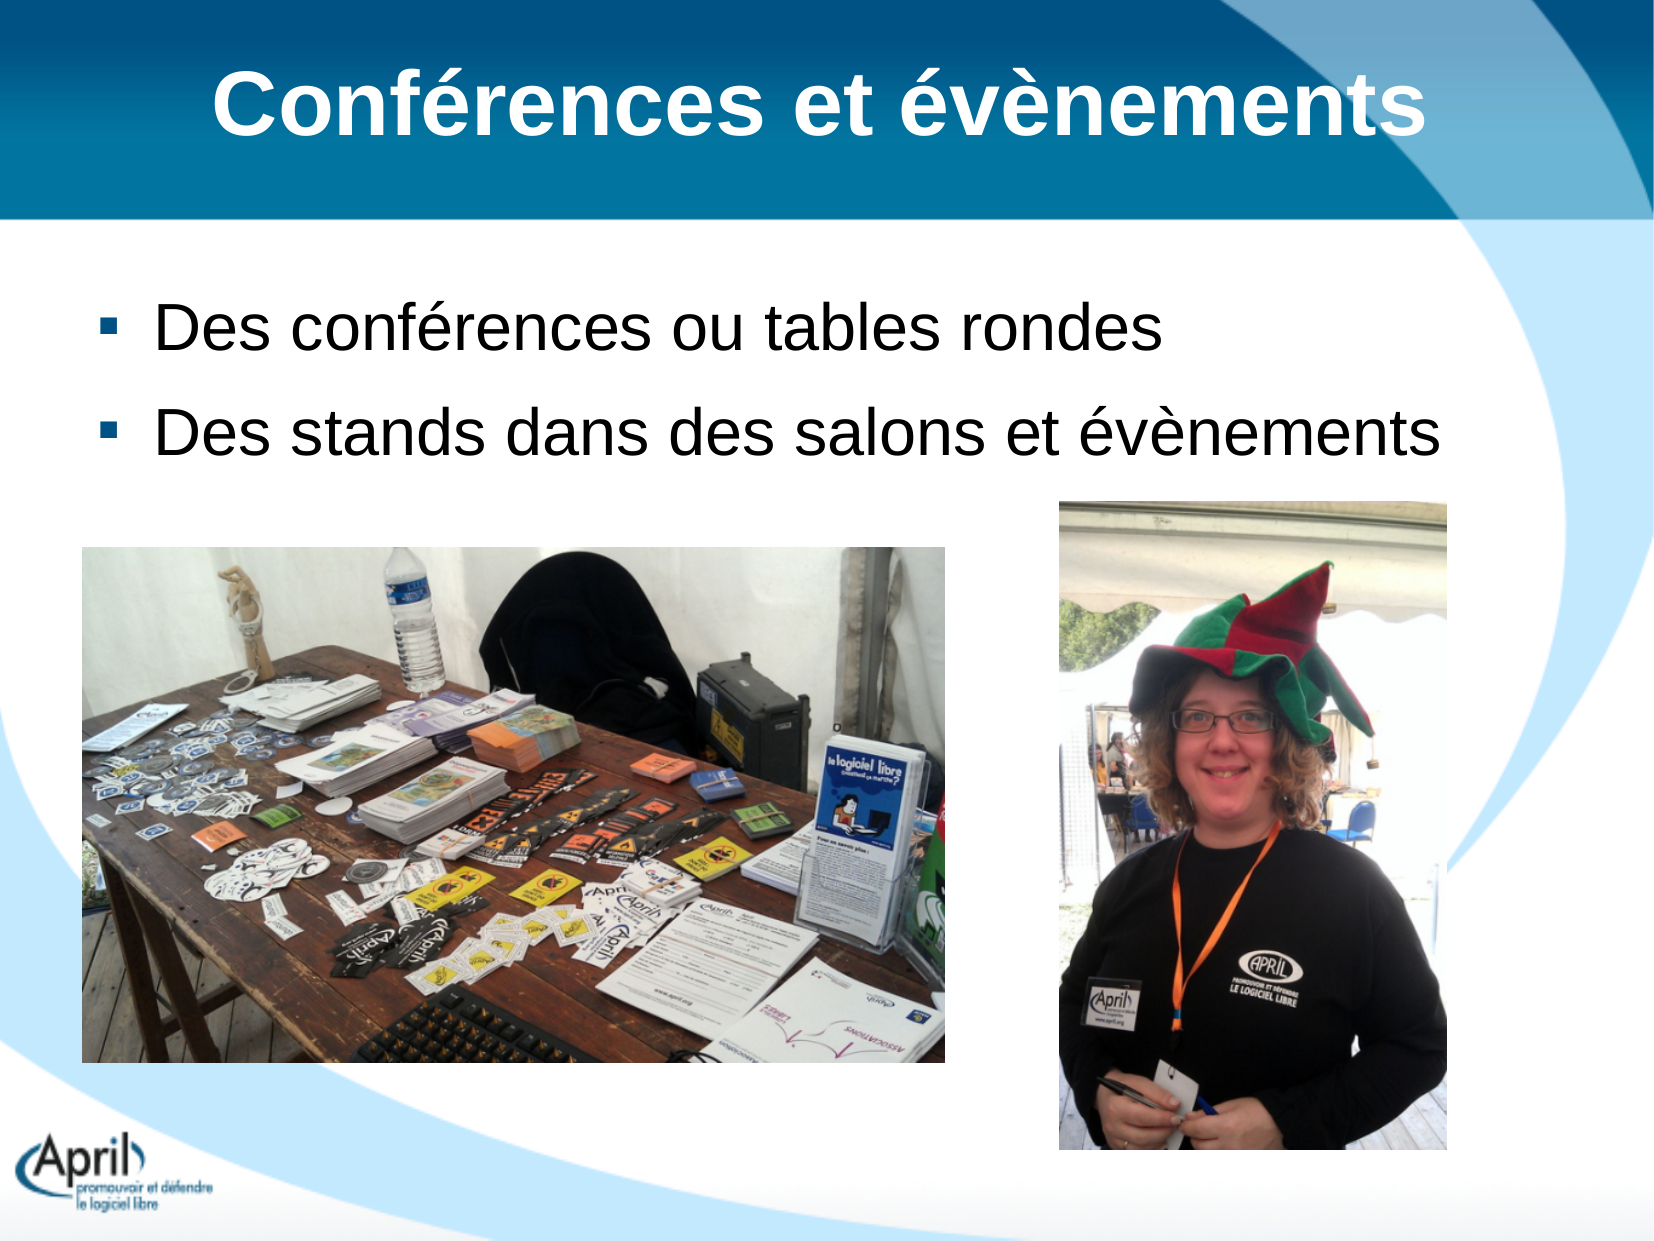

# Conférences et évènements
Des conférences ou tables rondes
Des stands dans des salons et évènements